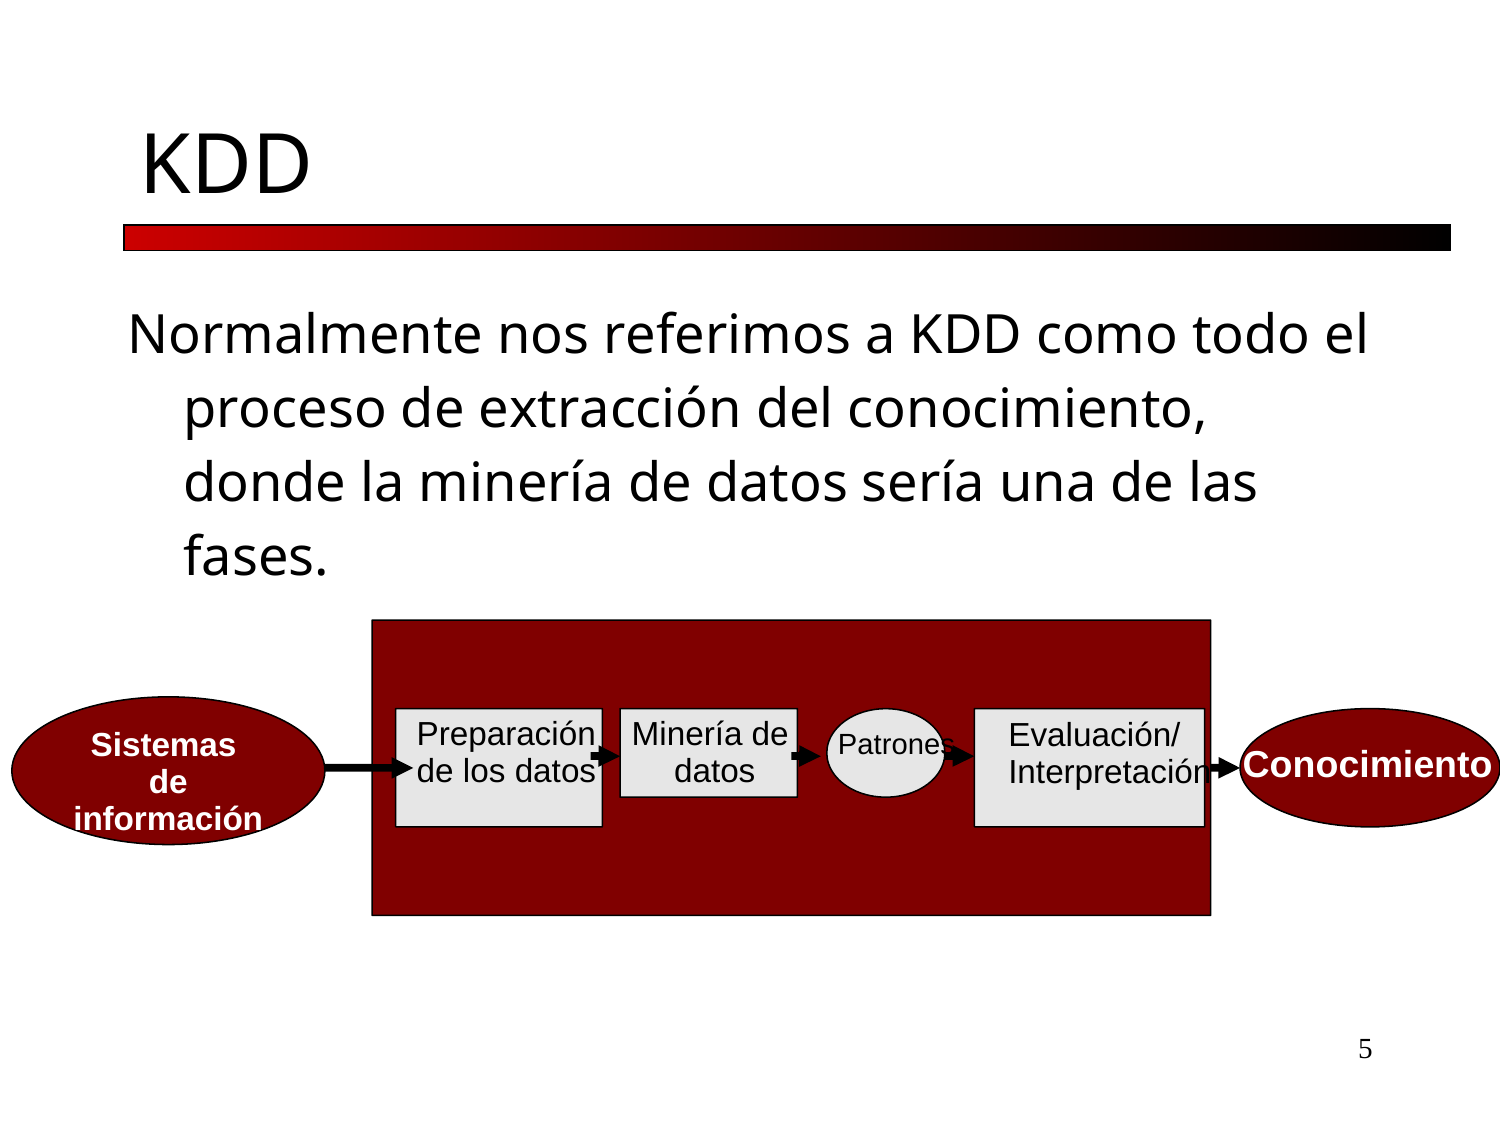

# KDD
Normalmente nos referimos a KDD como todo el proceso de extracción del conocimiento, donde la minería de datos sería una de las fases.
Sistemas
de información
Preparación
de los datos
Minería de
datos
Evaluación/
Interpretación
Patrones
Conocimiento
5